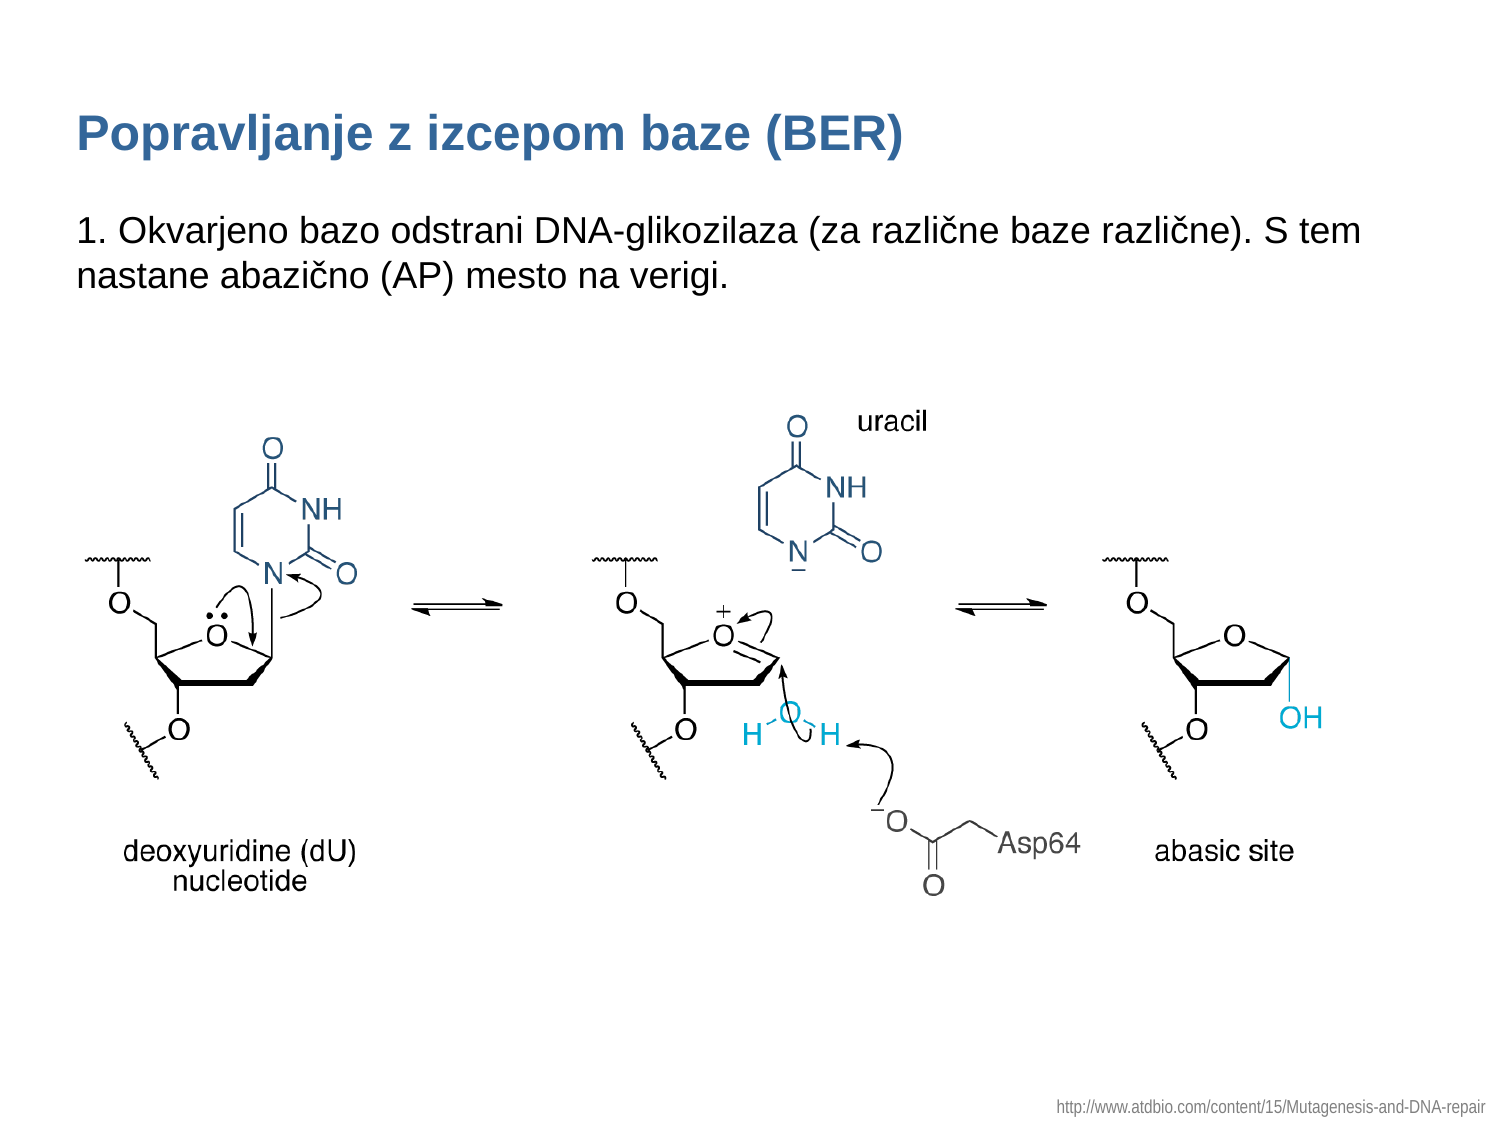

Popravljanje z izcepom baze (BER)
1. Okvarjeno bazo odstrani DNA-glikozilaza (za različne baze različne). S tem nastane abazično (AP) mesto na verigi.
http://www.atdbio.com/content/15/Mutagenesis-and-DNA-repair